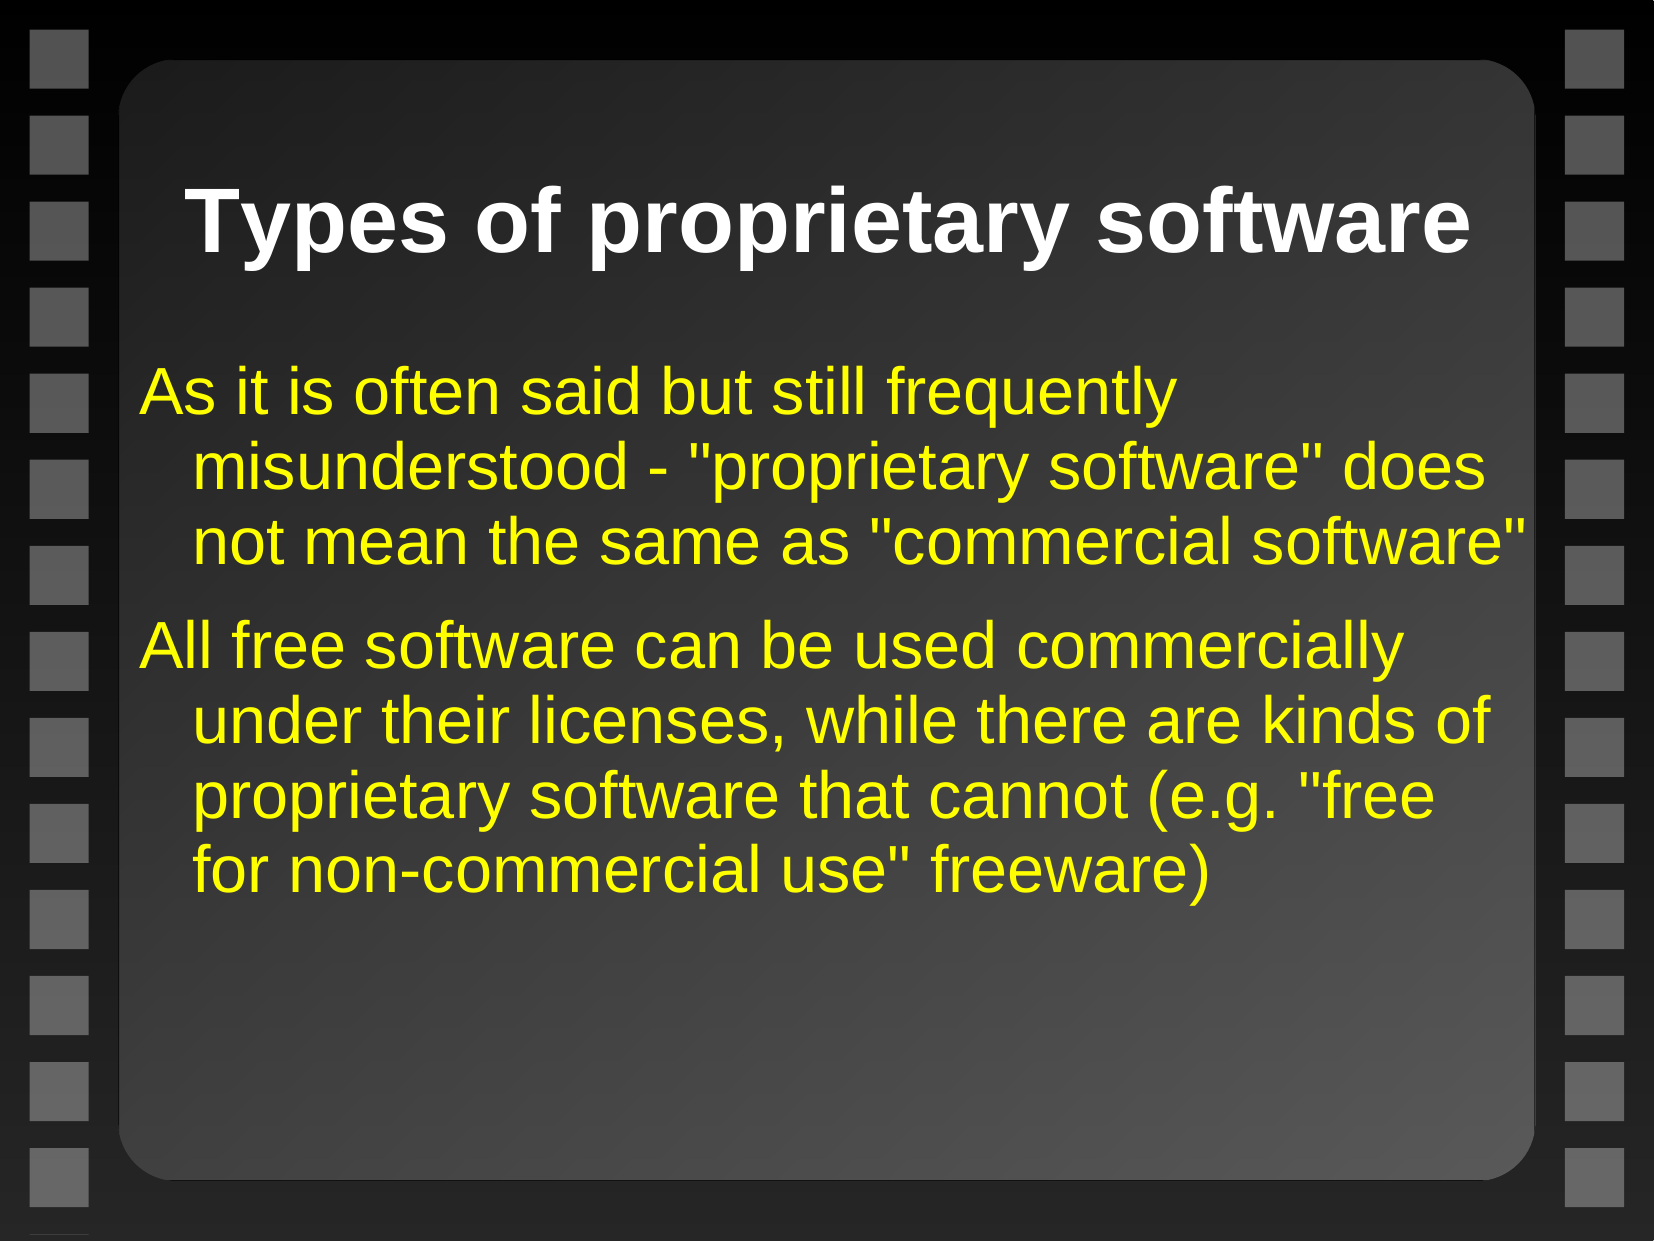

# Types of proprietary software
As it is often said but still frequently misunderstood - "proprietary software" does not mean the same as "commercial software"
All free software can be used commercially under their licenses, while there are kinds of proprietary software that cannot (e.g. "free for non-commercial use" freeware)